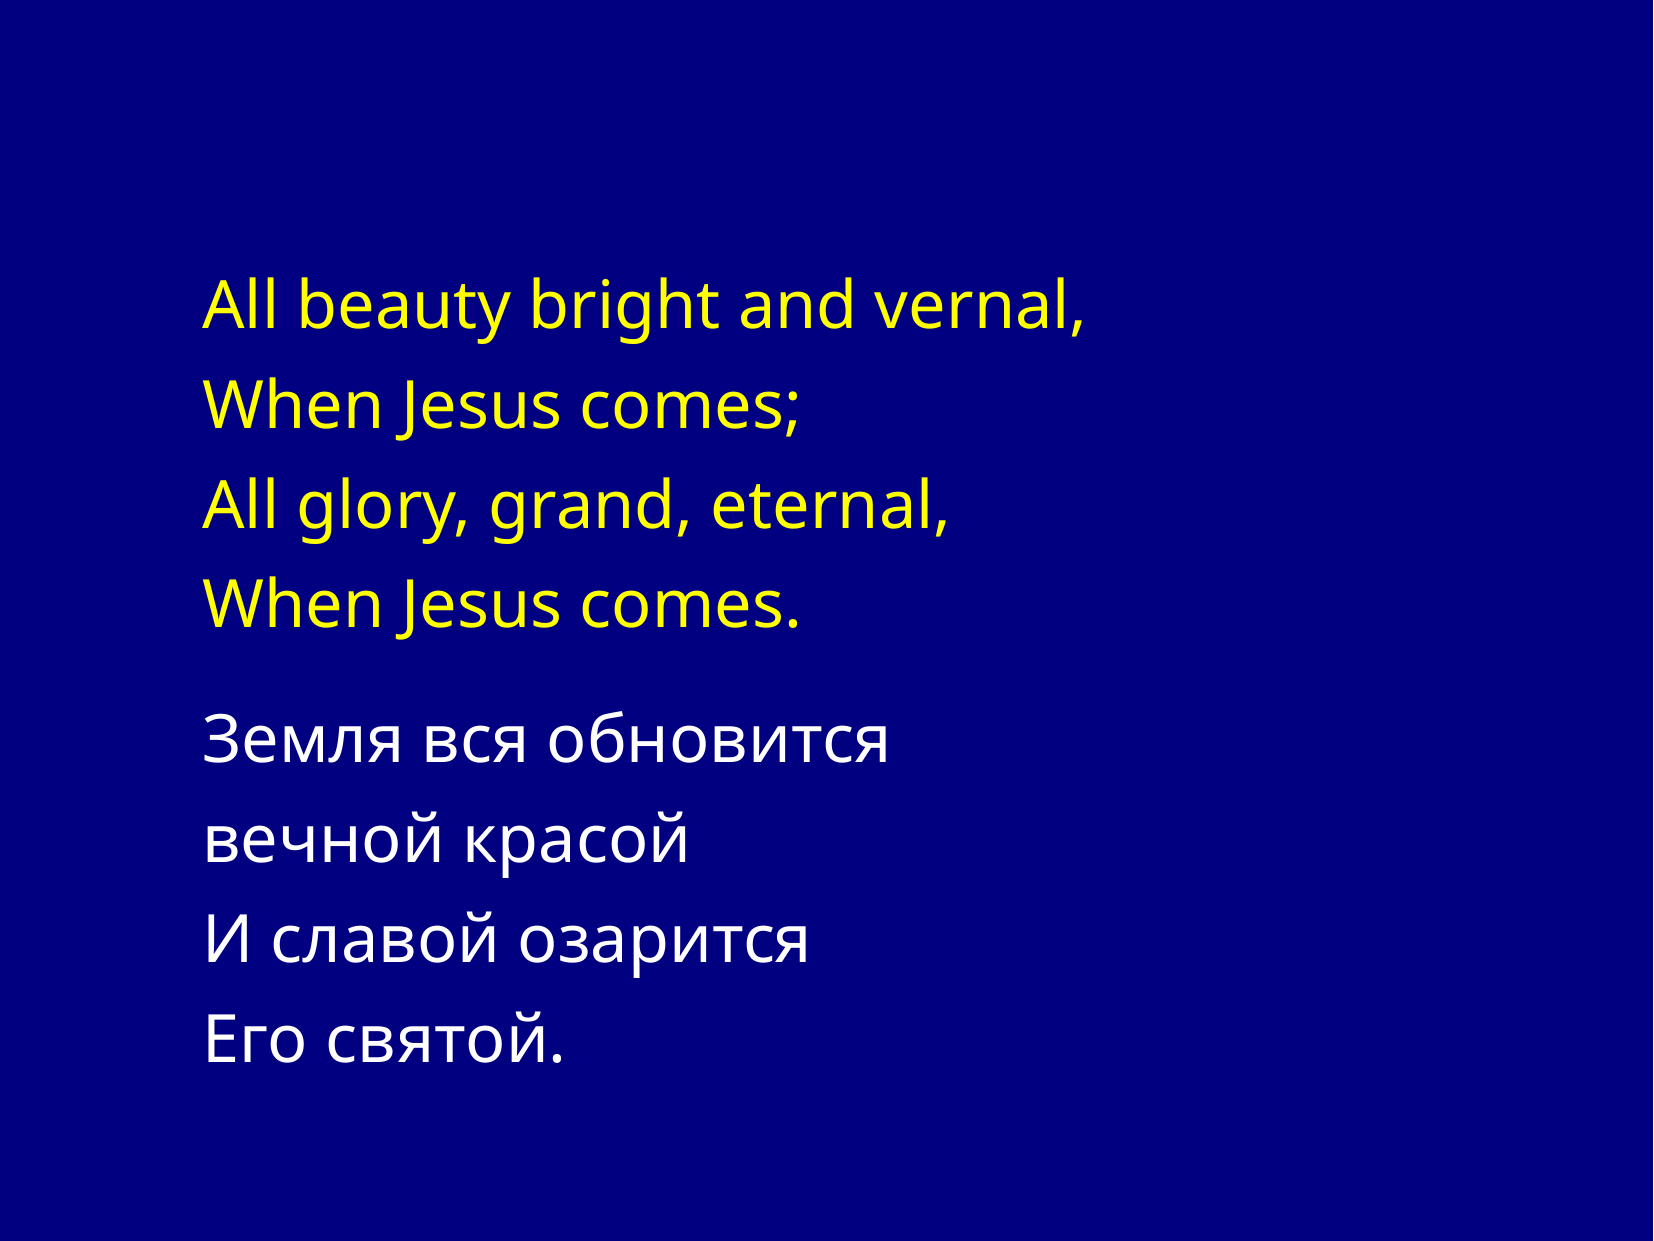

All beauty bright and vernal,
	When Jesus comes;
	All glory, grand, eternal,
	When Jesus comes.
	Земля вся обновится
	вечной красой
	И славой озарится
	Его святой.